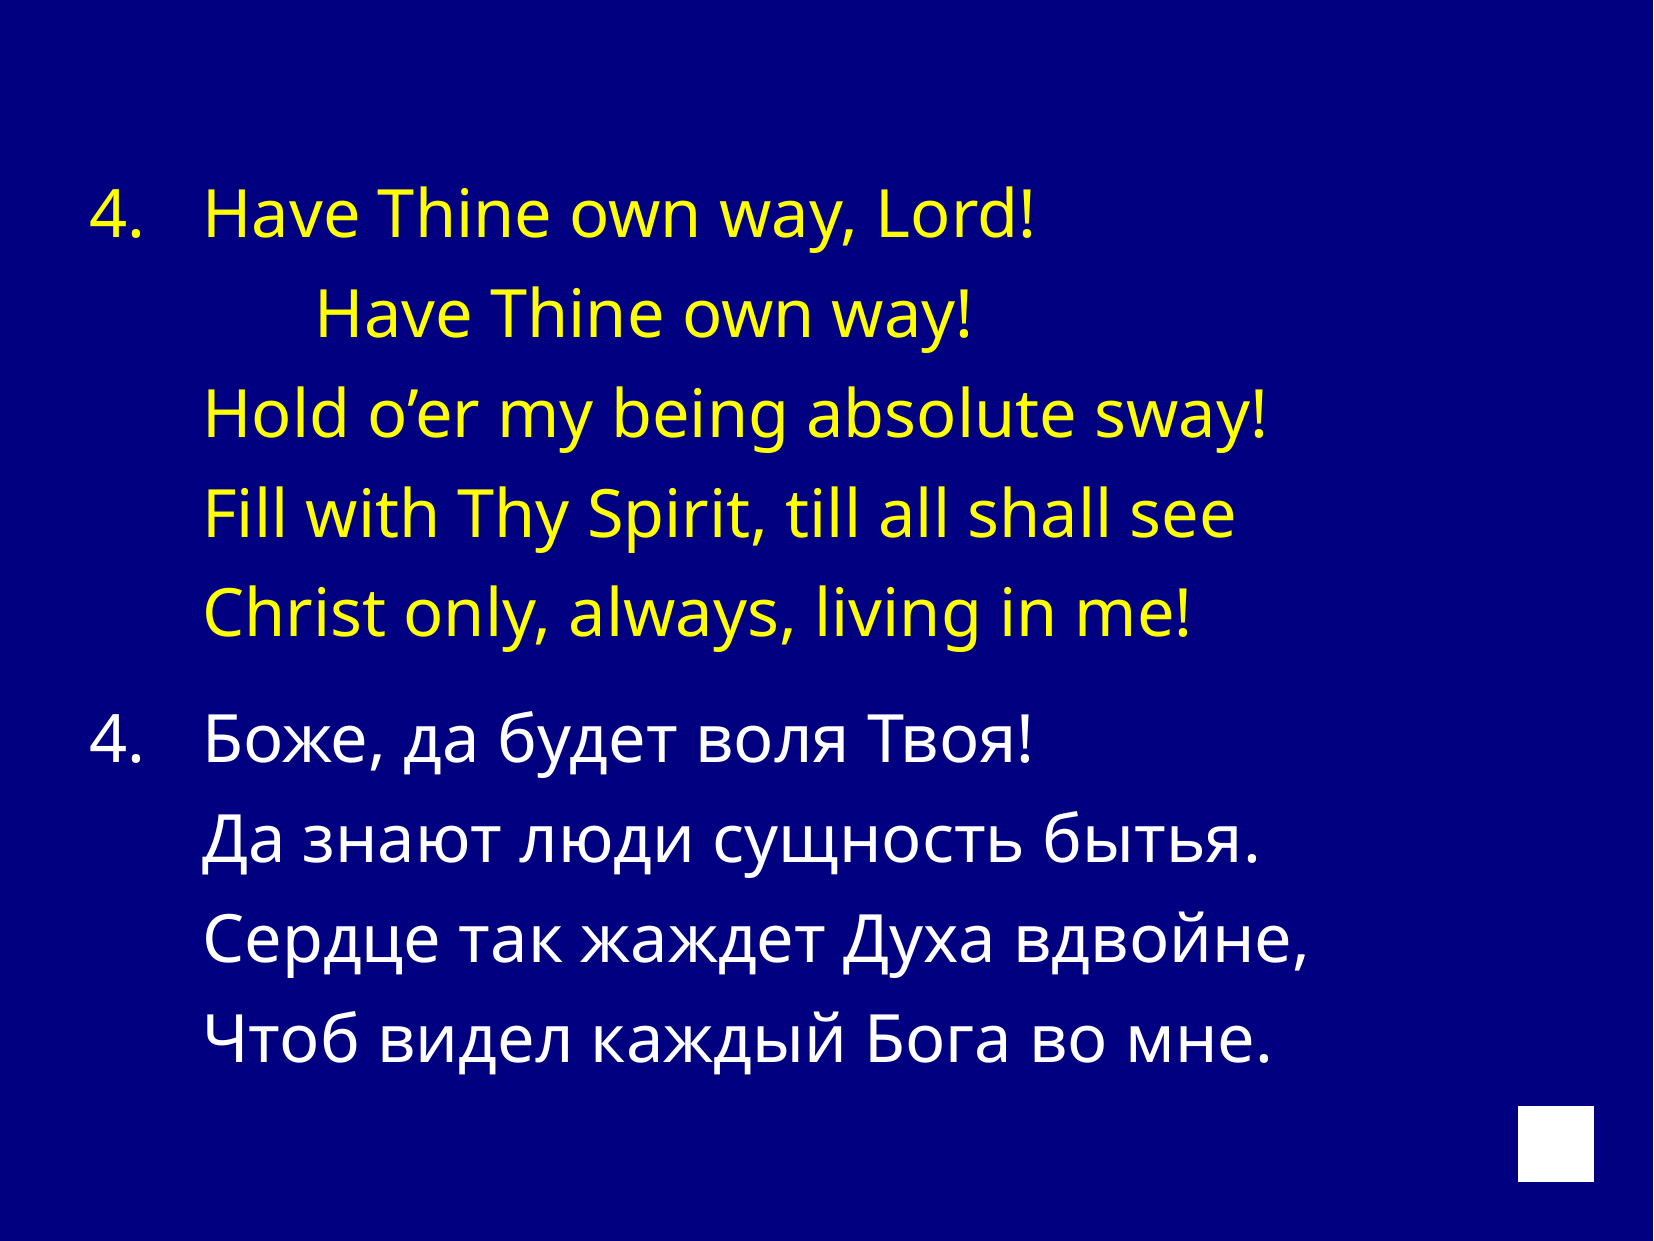

4.	Have Thine own way, Lord!
		Have Thine own way!
	Hold o’er my being absolute sway!
	Fill with Thy Spirit, till all shall see
	Christ only, always, living in me!
4.	Боже, да будет воля Твоя!
	Да знают люди сущность бытья.
	Сердце так жаждет Духа вдвойне,
	Чтоб видел каждый Бога во мне.